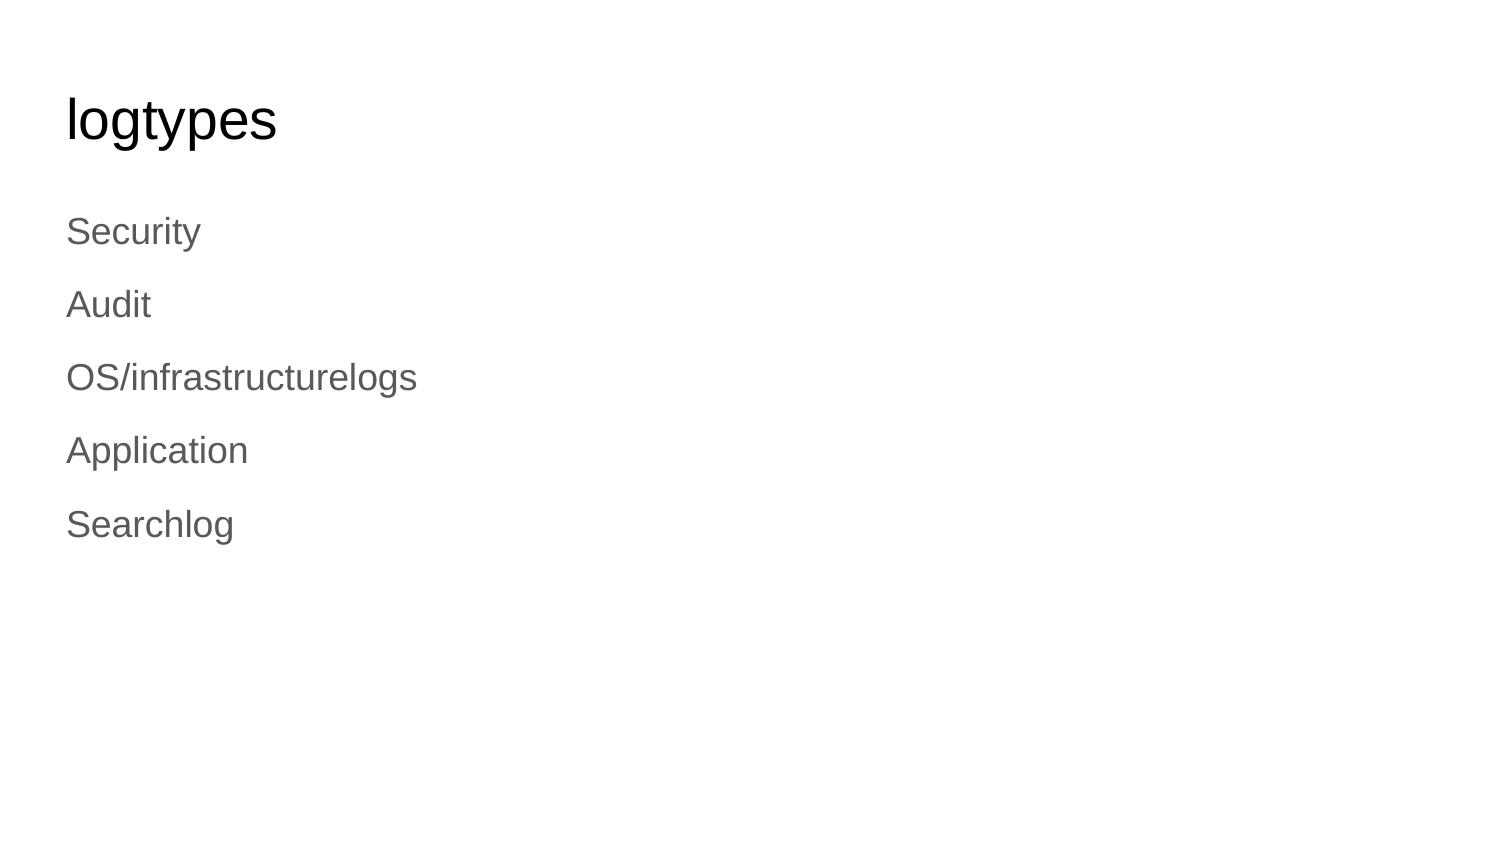

# logtypes
Security
Audit
OS/infrastructurelogs
Application
Searchlog